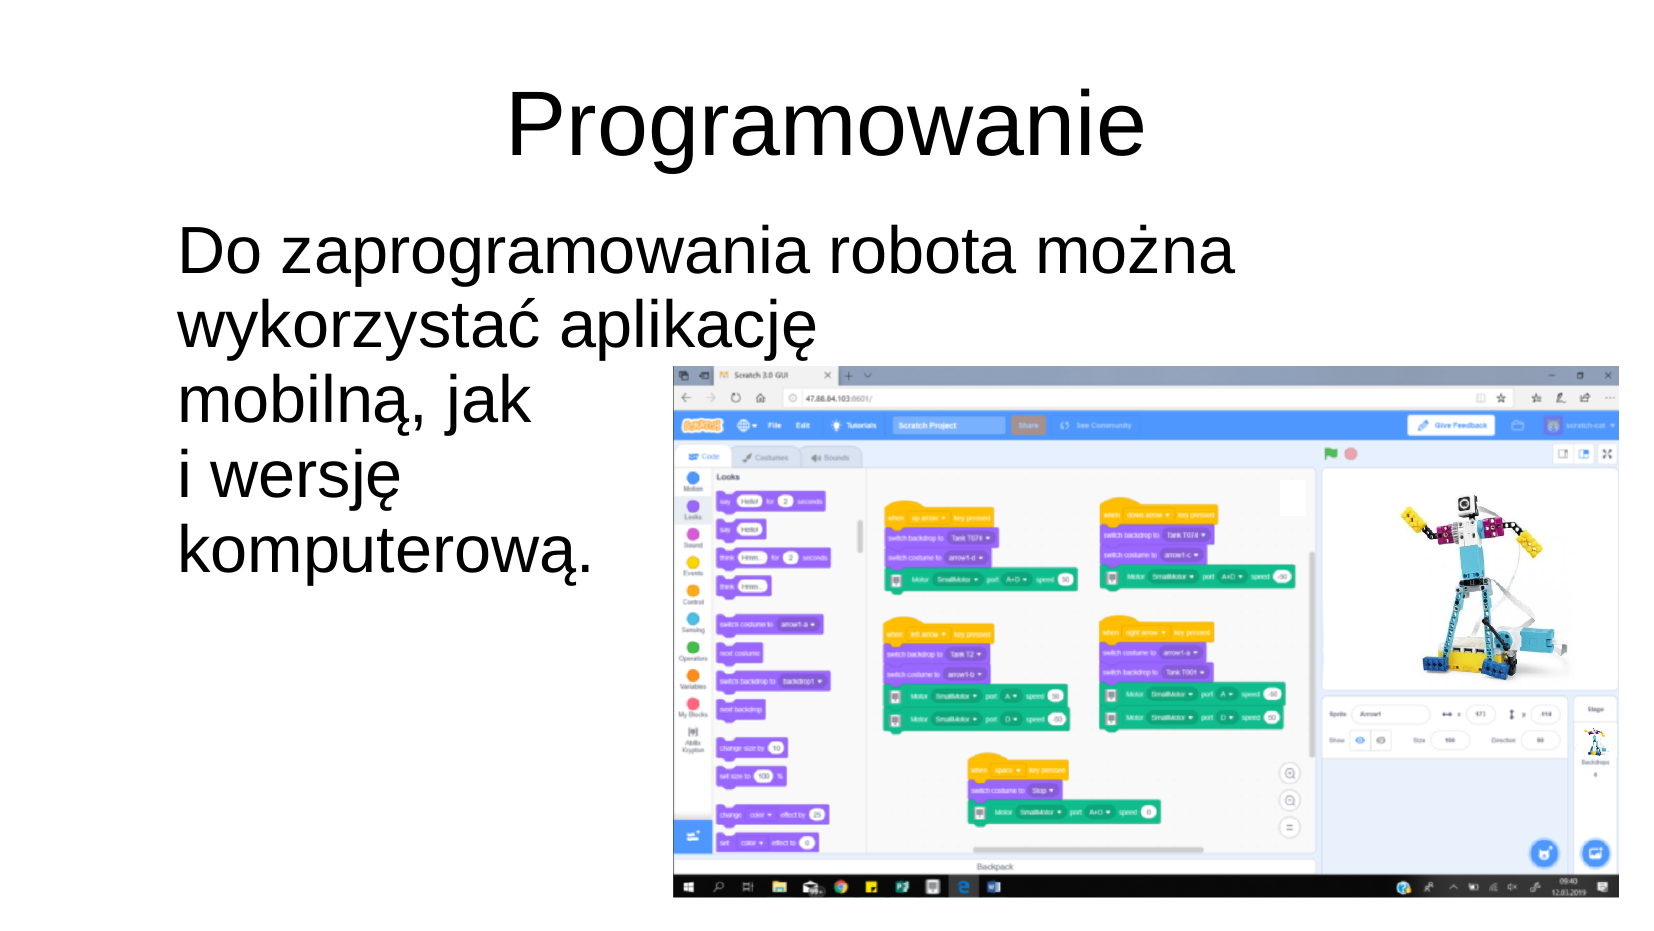

# Programowanie
Do zaprogramowania robota można wykorzystać aplikację
mobilną, jak
i wersję
komputerową.